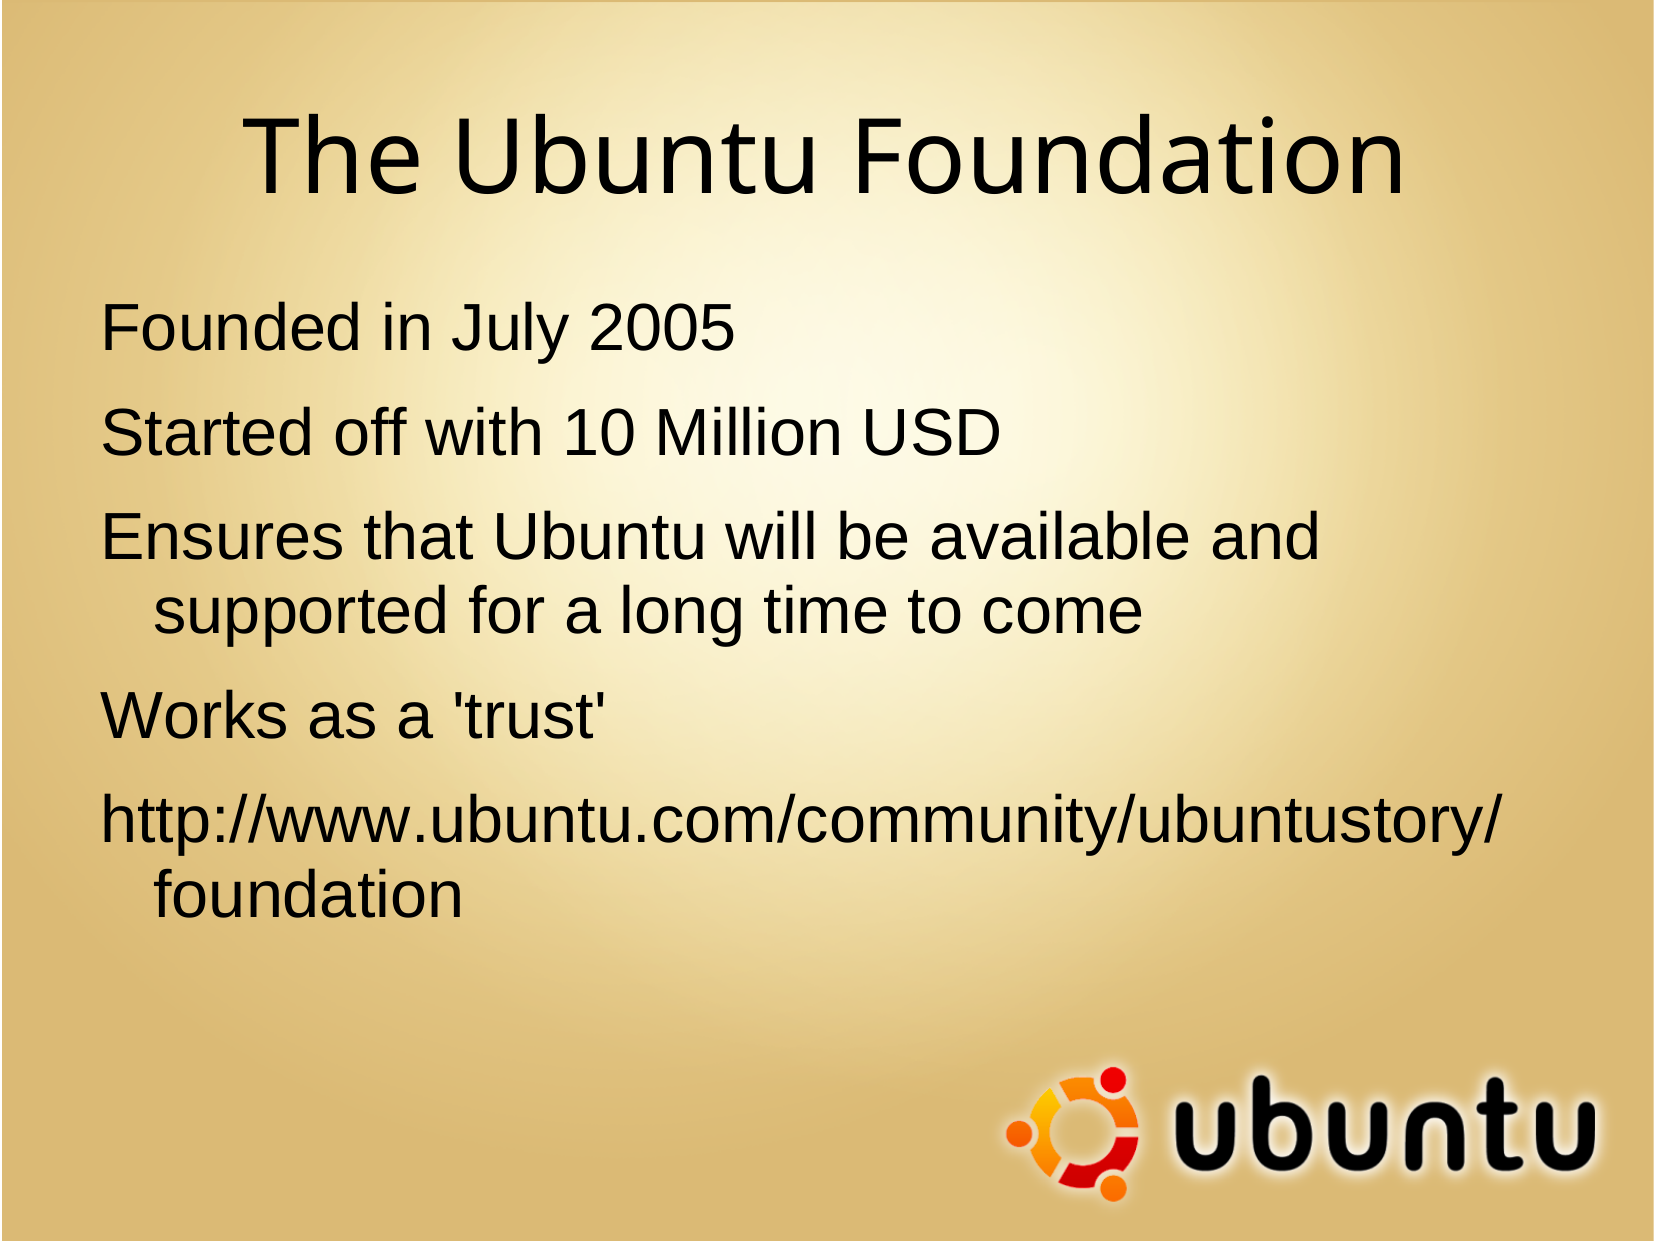

# The Ubuntu Foundation
Founded in July 2005
Started off with 10 Million USD
Ensures that Ubuntu will be available and supported for a long time to come
Works as a 'trust'
http://www.ubuntu.com/community/ubuntustory/foundation